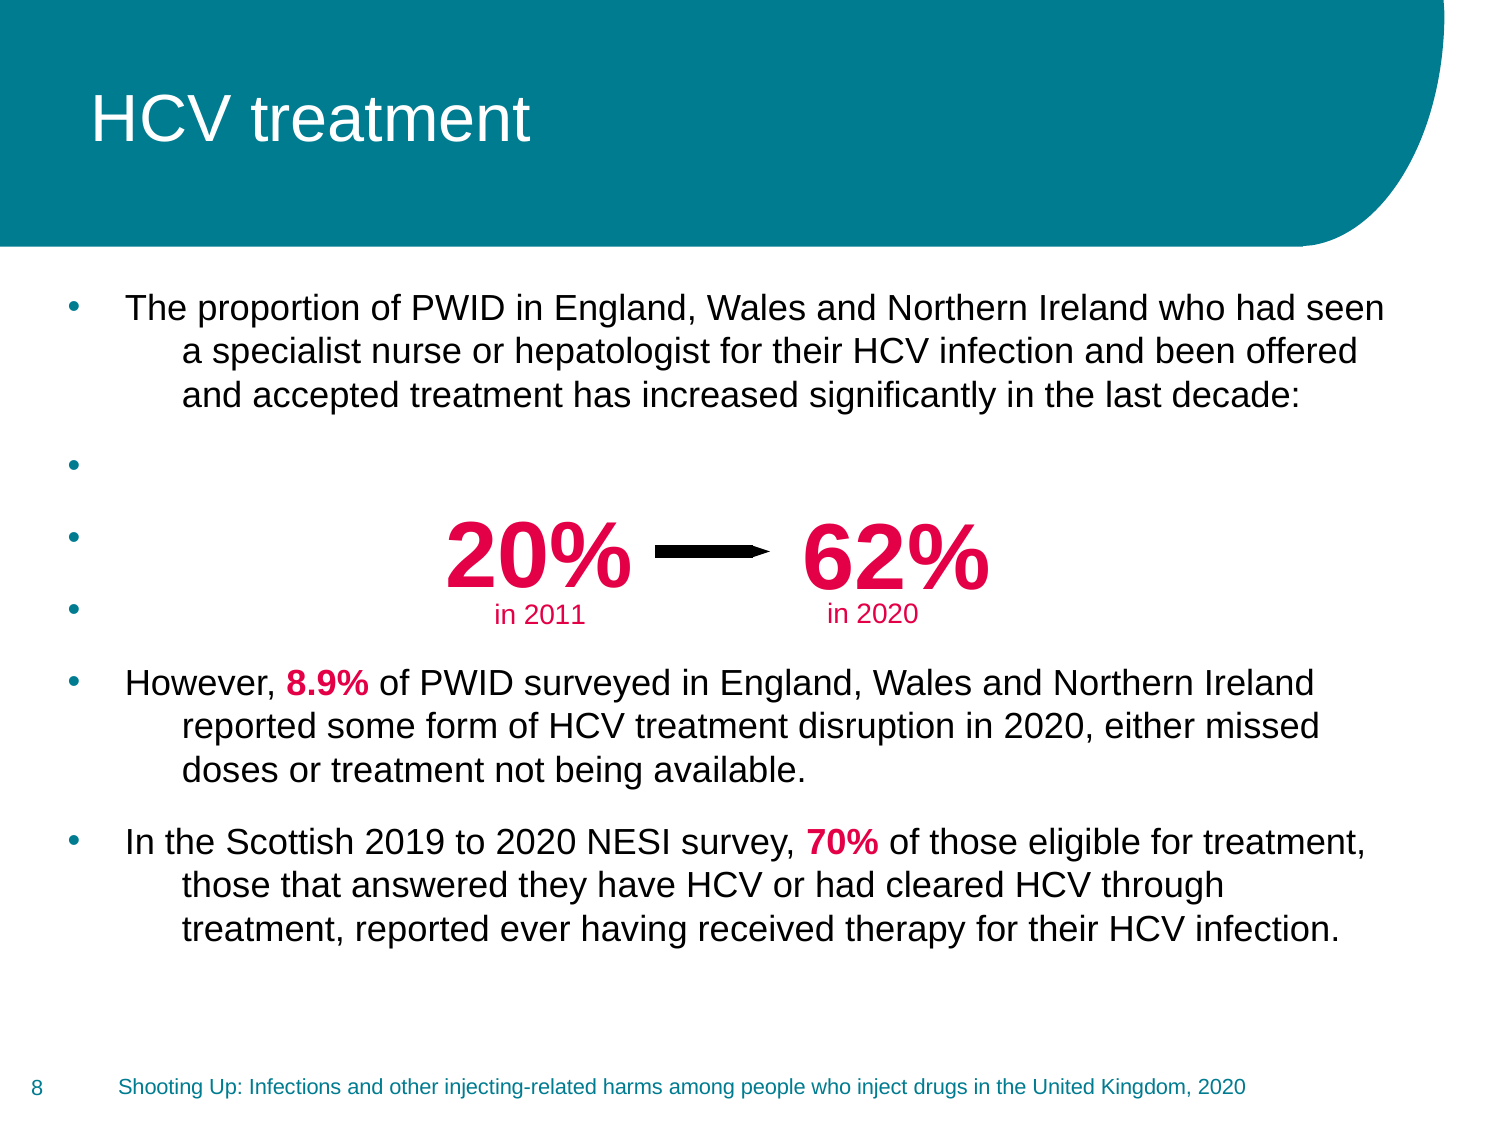

HCV treatment
# The proportion of PWID in England, Wales and Northern Ireland who had seen a specialist nurse or hepatologist for their HCV infection and been offered and accepted treatment has increased significantly in the last decade:
However, 8.9% of PWID surveyed in England, Wales and Northern Ireland reported some form of HCV treatment disruption in 2020, either missed doses or treatment not being available.
In the Scottish 2019 to 2020 NESI survey, 70% of those eligible for treatment, those that answered they have HCV or had cleared HCV through treatment, reported ever having received therapy for their HCV infection.
20%
62%
in 2020
in 2011
8
Shooting Up: Infections and other injecting-related harms among people who inject drugs in the United Kingdom, 2020